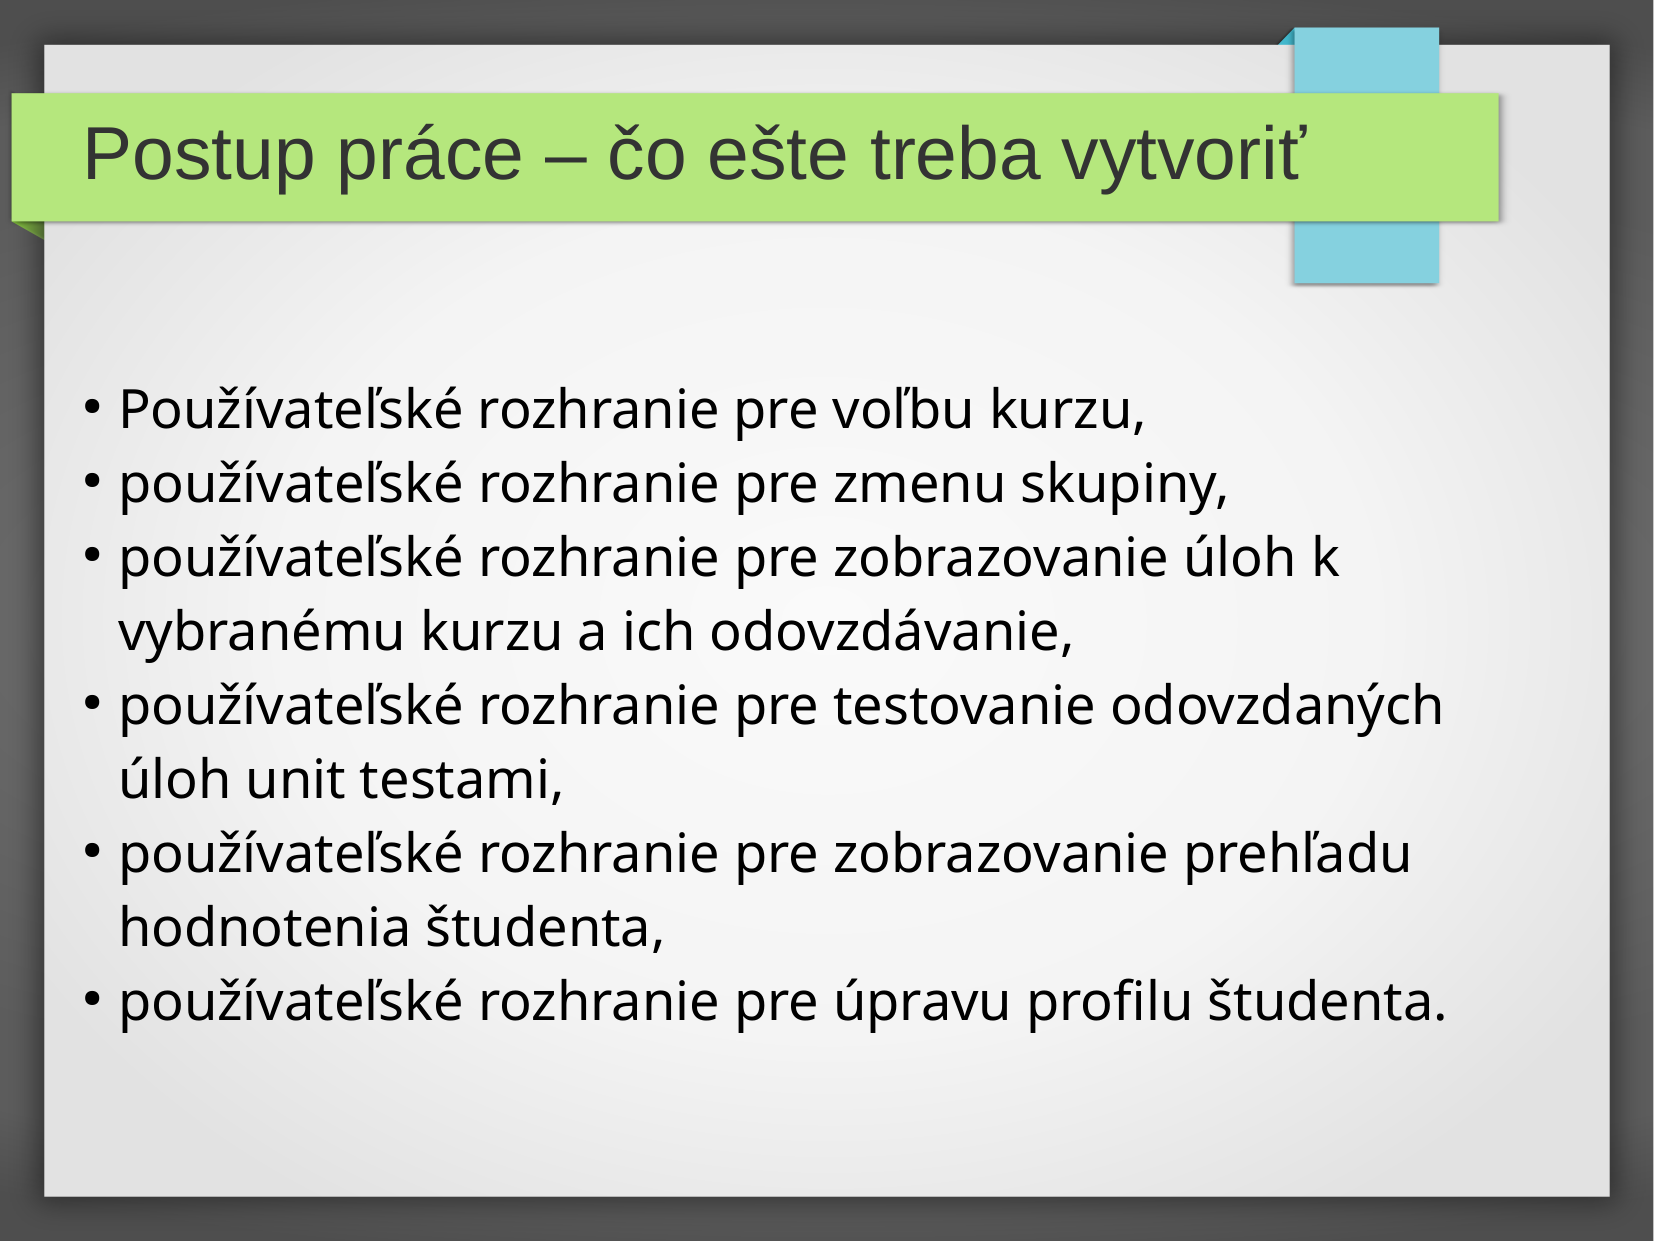

# Postup práce – čo ešte treba vytvoriť
Používateľské rozhranie pre voľbu kurzu,
používateľské rozhranie pre zmenu skupiny,
používateľské rozhranie pre zobrazovanie úloh k vybranému kurzu a ich odovzdávanie,
používateľské rozhranie pre testovanie odovzdaných úloh unit testami,
používateľské rozhranie pre zobrazovanie prehľadu hodnotenia študenta,
používateľské rozhranie pre úpravu profilu študenta.